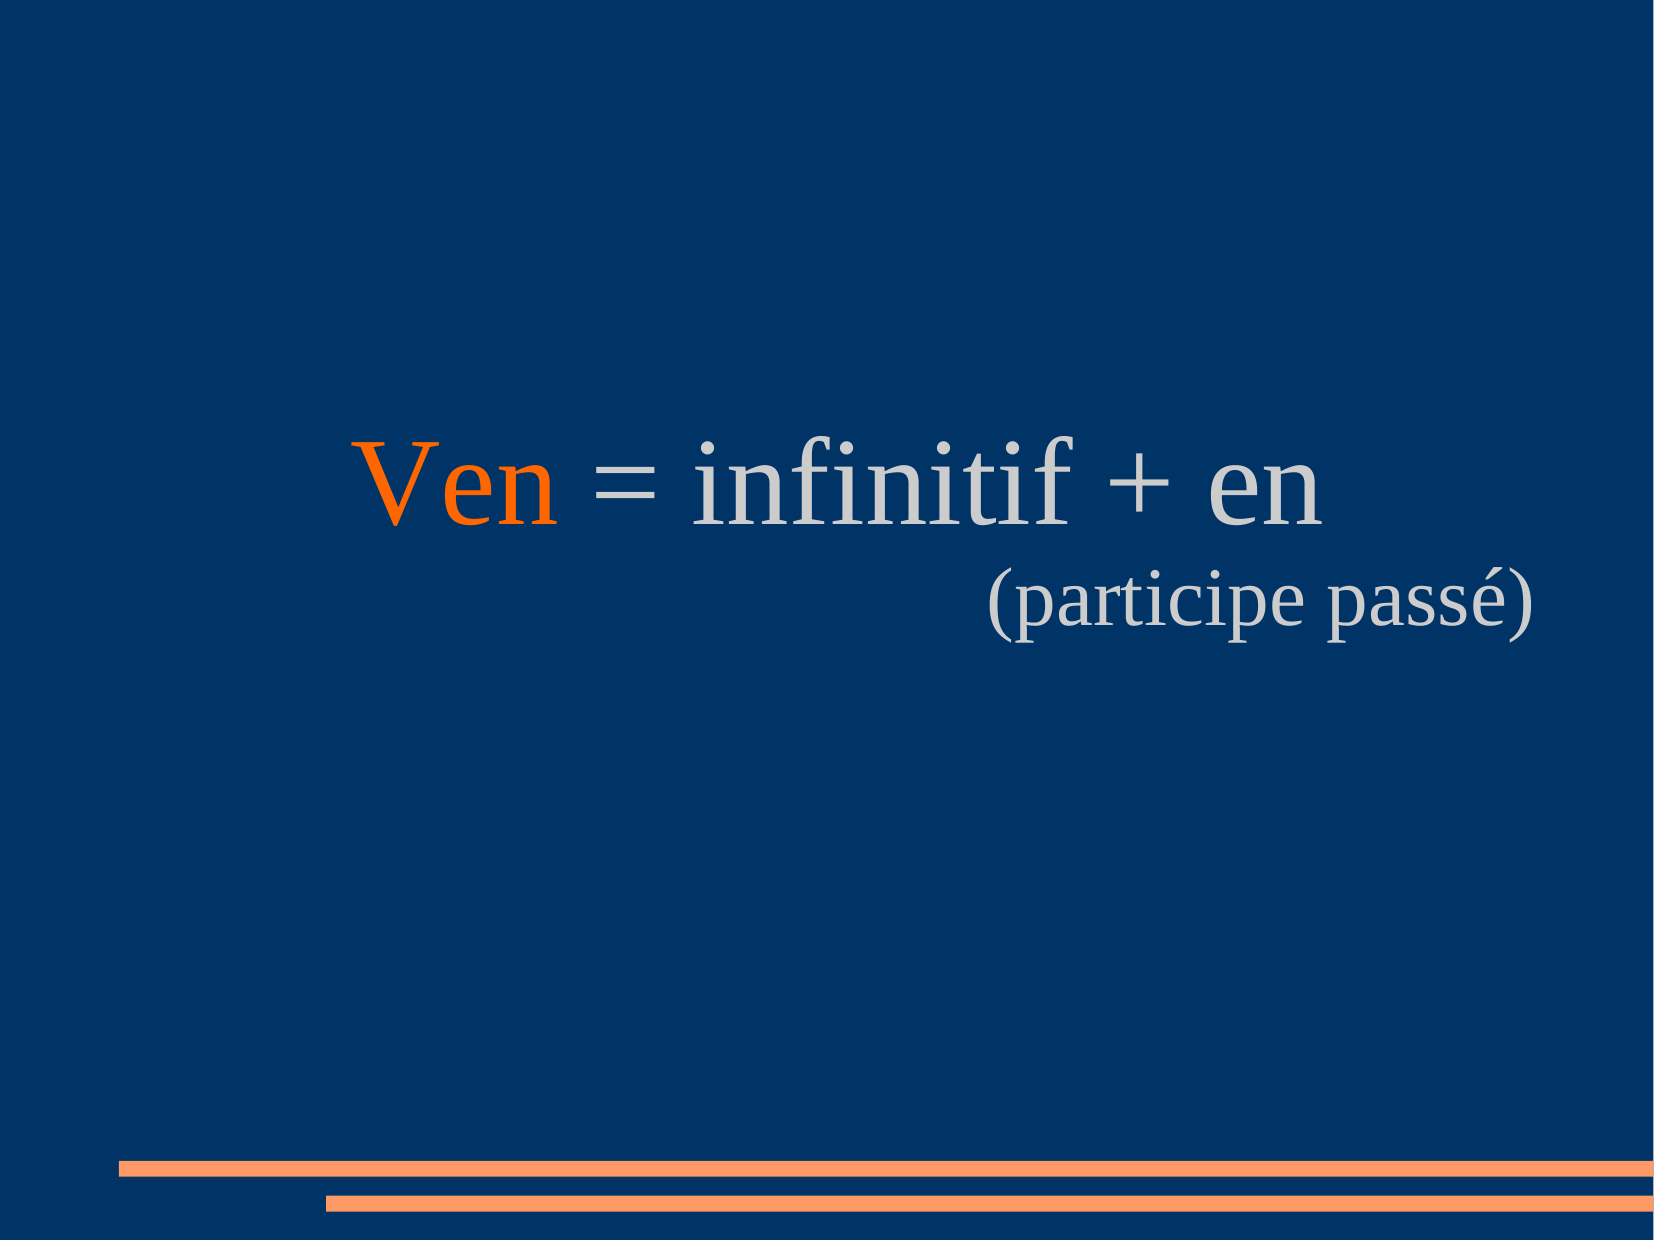

# Ven = infinitif + en
											(participe passé)